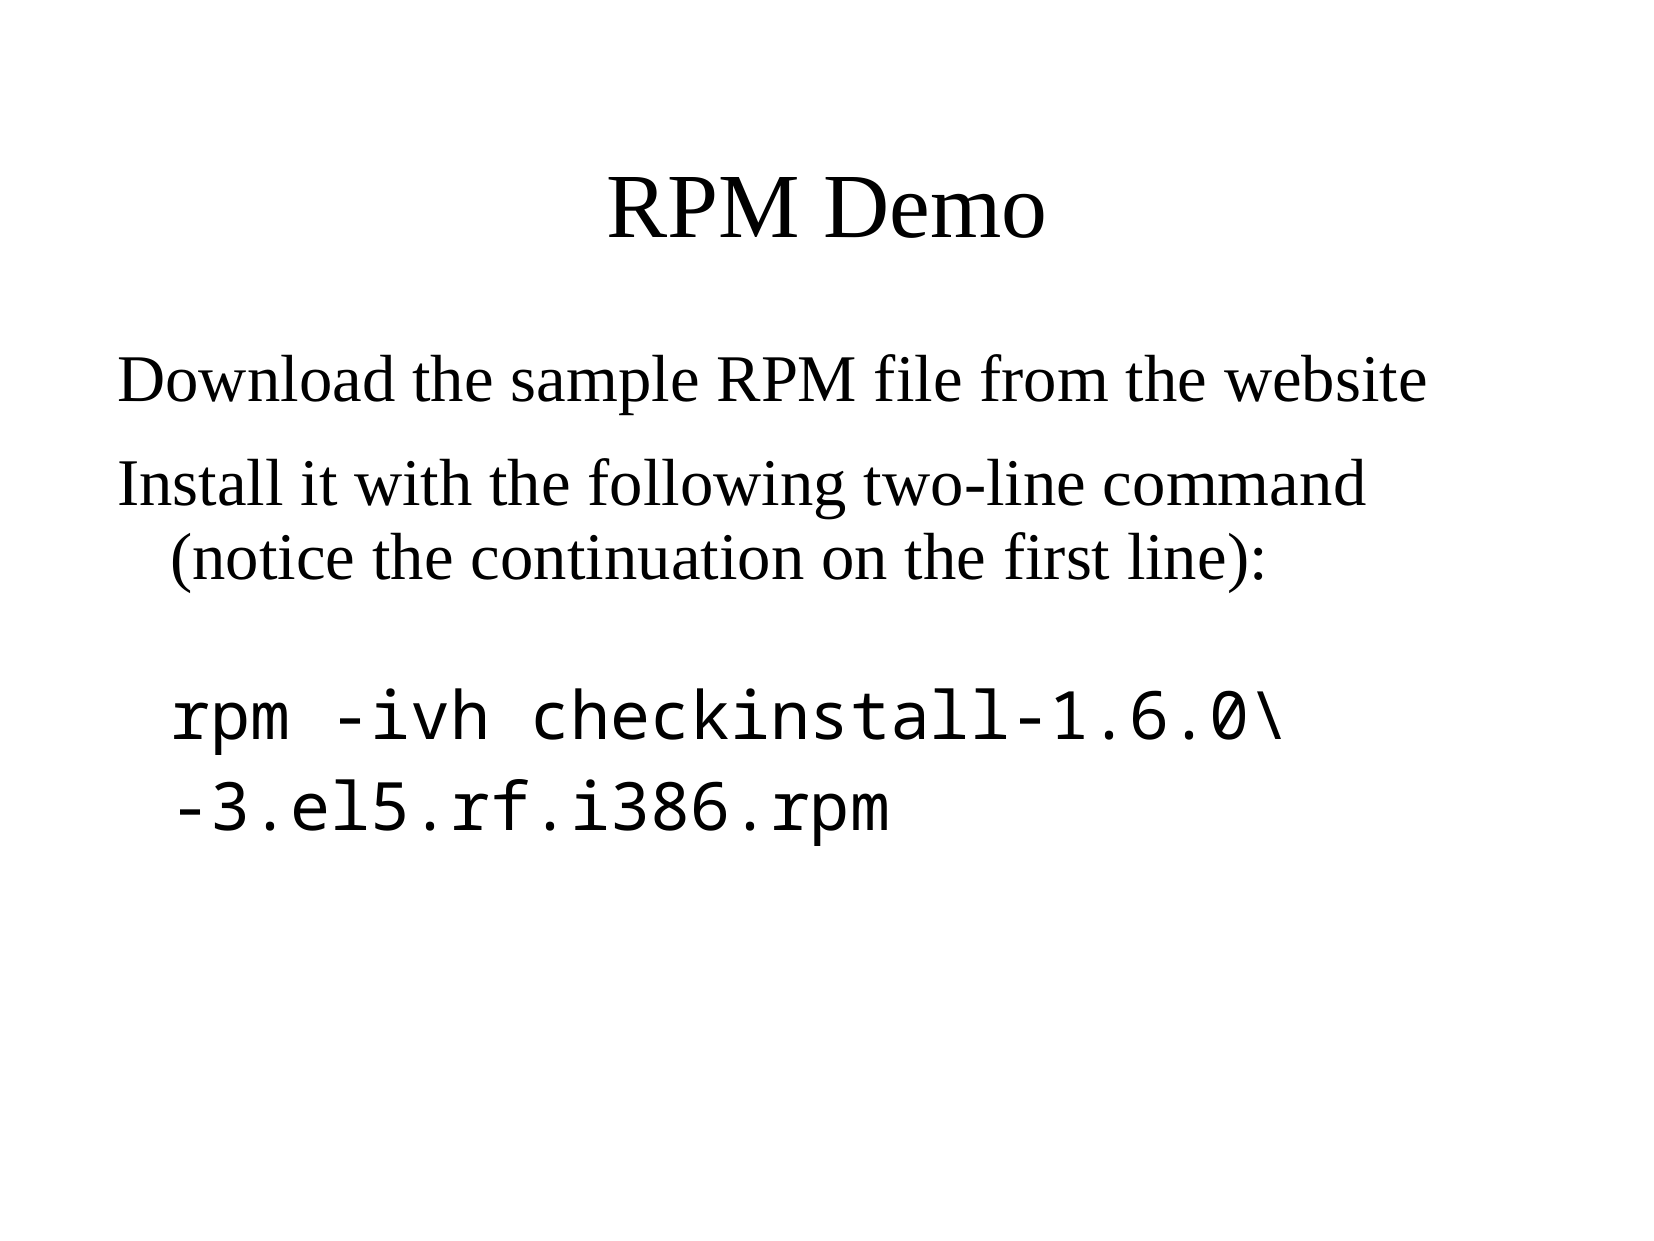

# RPM Demo
Download the sample RPM file from the website
Install it with the following two-line command (notice the continuation on the first line):
rpm -ivh checkinstall-1.6.0\
-3.el5.rf.i386.rpm